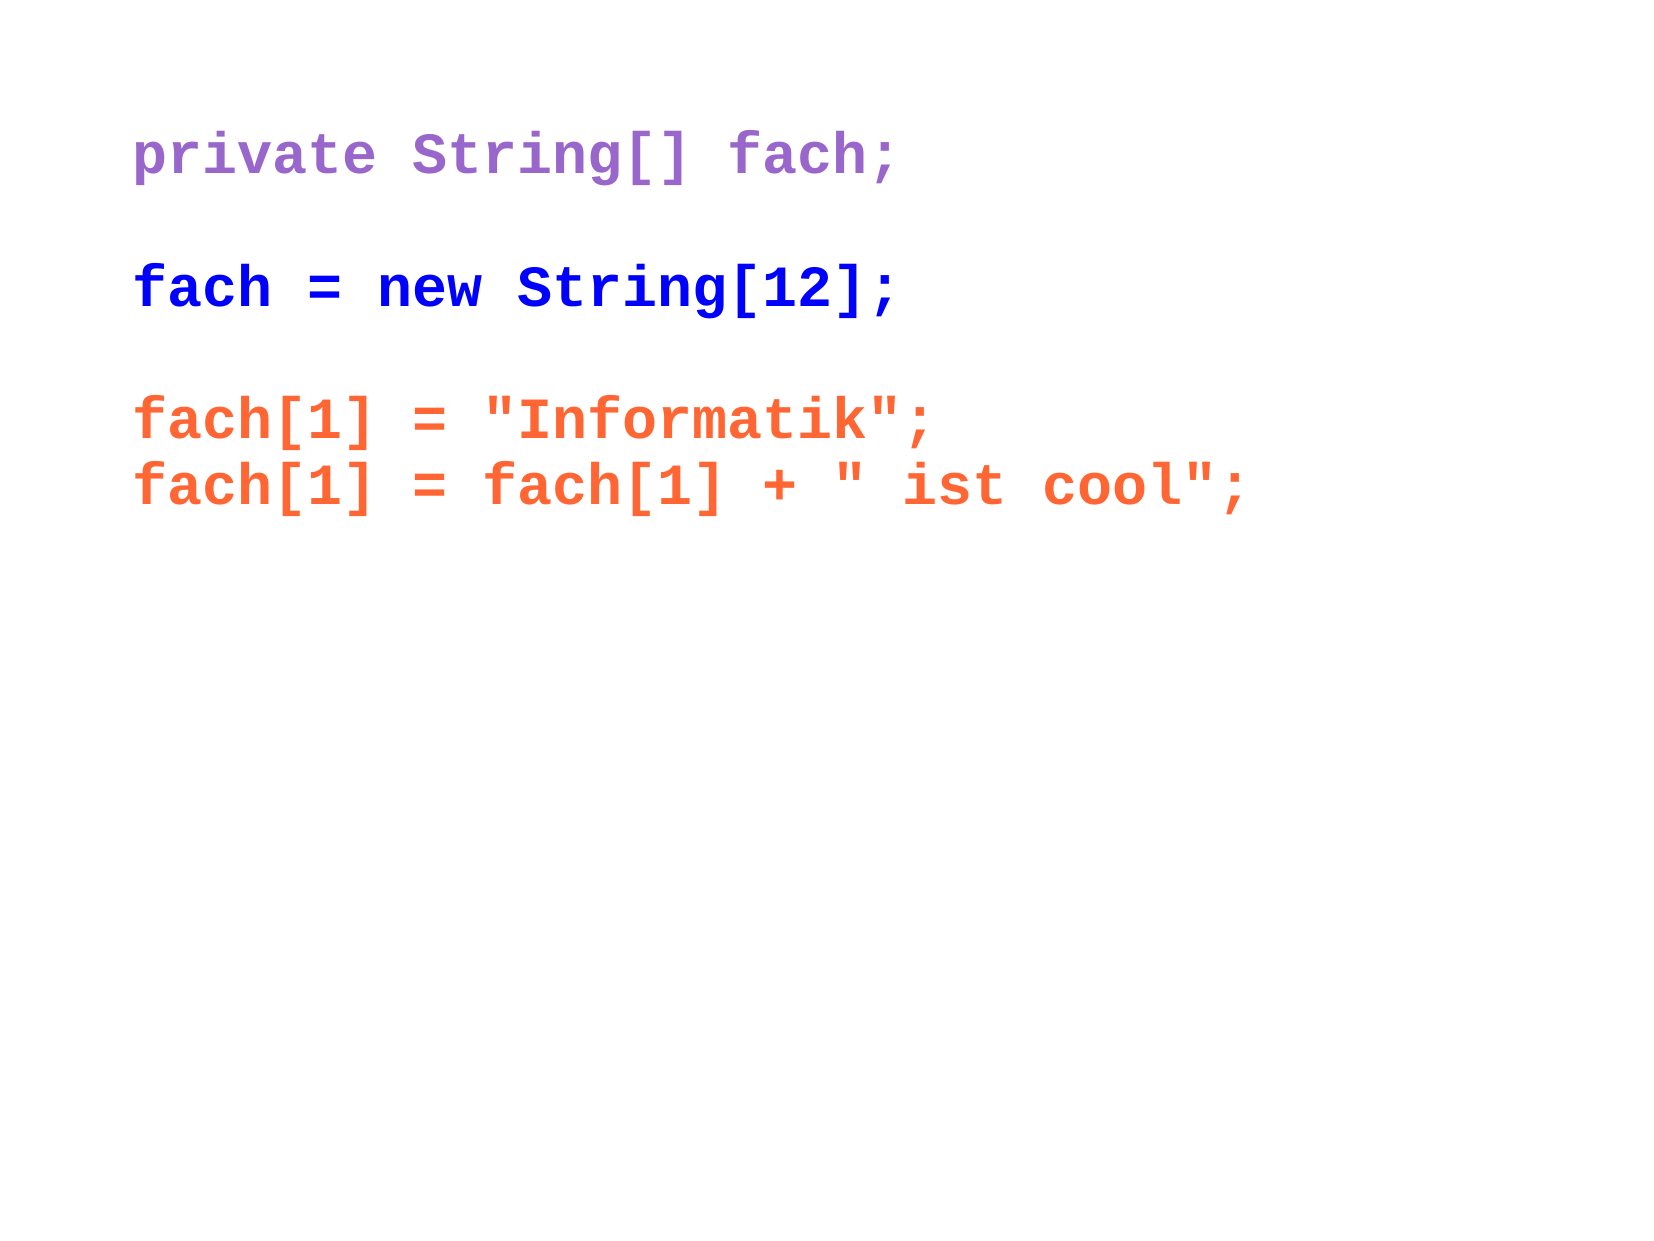

private String[] fach;
fach = new String[12];
fach[1] = "Informatik";
fach[1] = fach[1] + " ist cool";